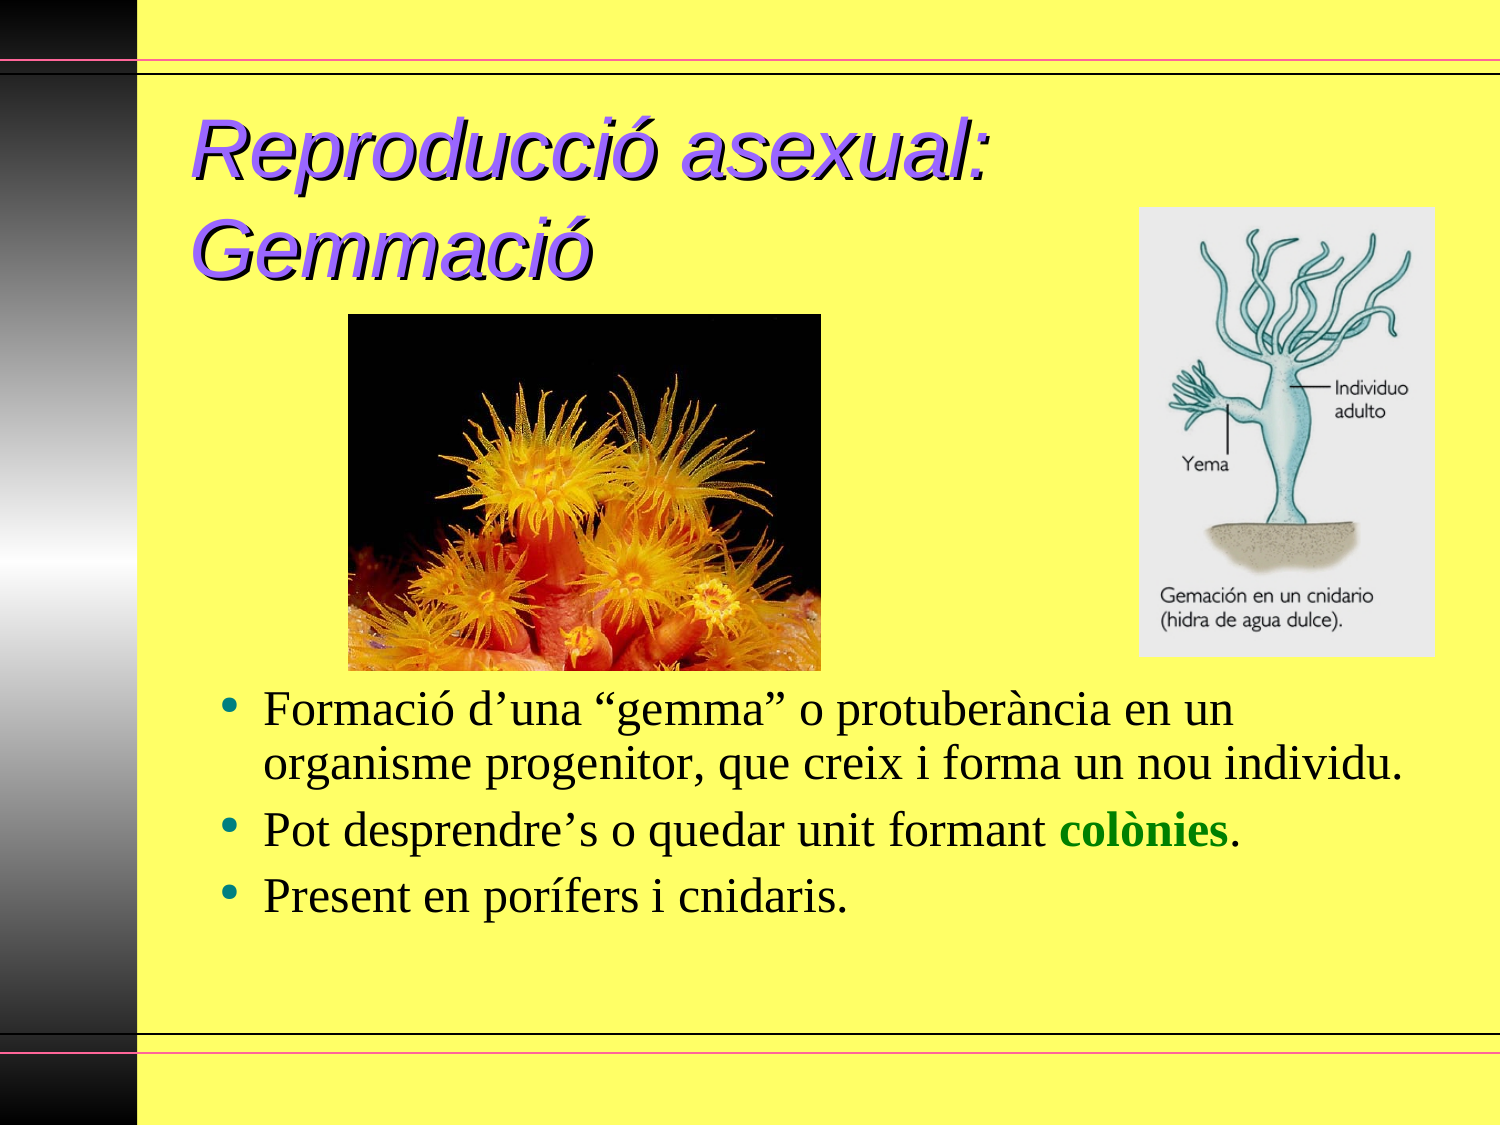

# Reproducció asexual: Gemmació
Formació d’una “gemma” o protuberància en un organisme progenitor, que creix i forma un nou individu.
Pot desprendre’s o quedar unit formant colònies.
Present en porífers i cnidaris.